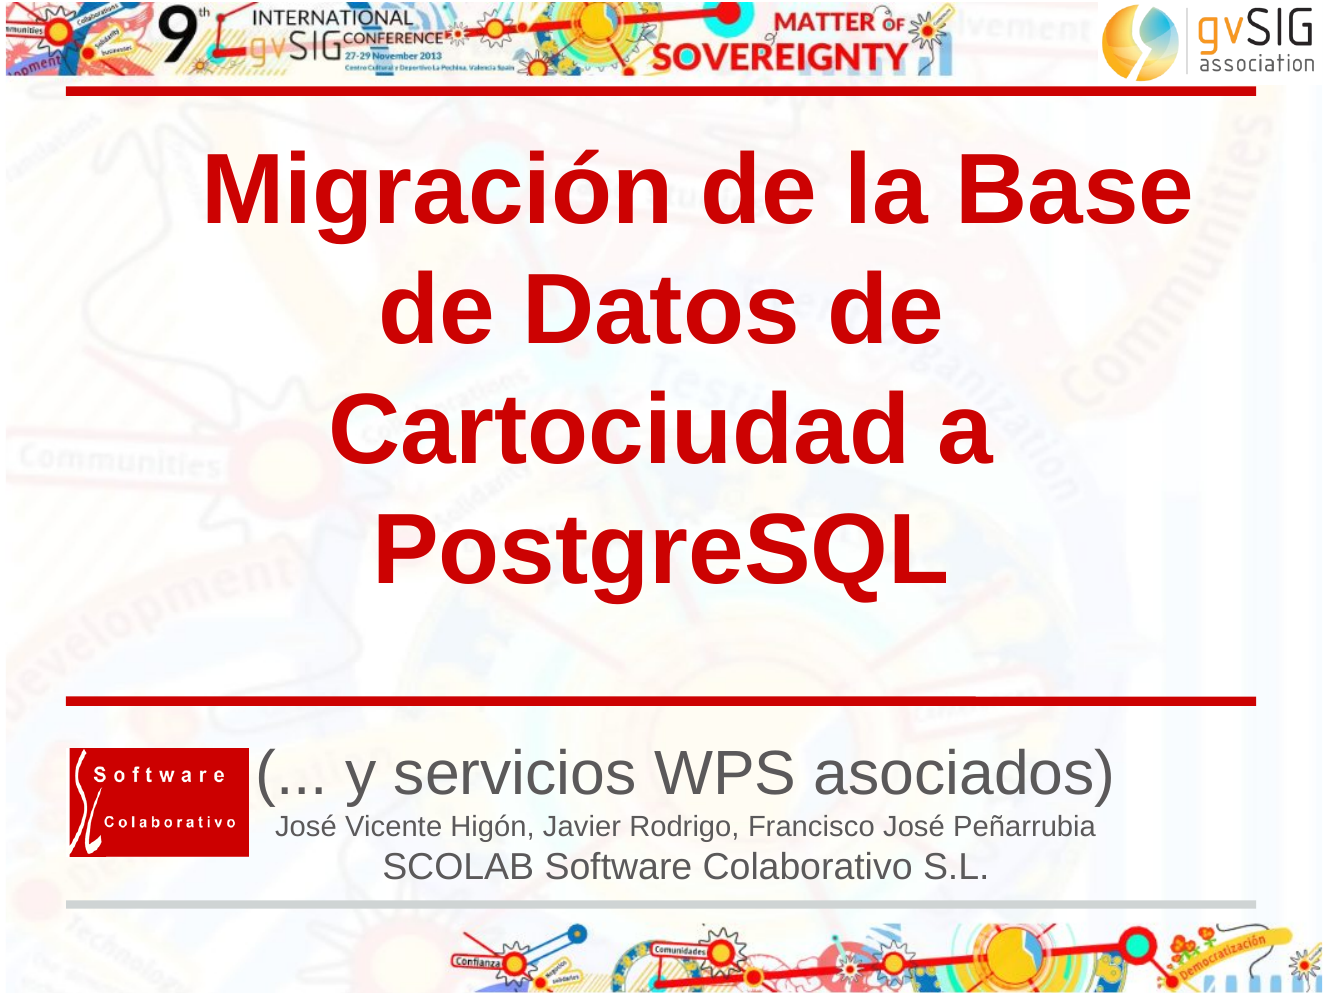

# Migración de la Base de Datos de Cartociudad a PostgreSQL
(... y servicios WPS asociados)
José Vicente Higón, Javier Rodrigo, Francisco José Peñarrubia
SCOLAB Software Colaborativo S.L.